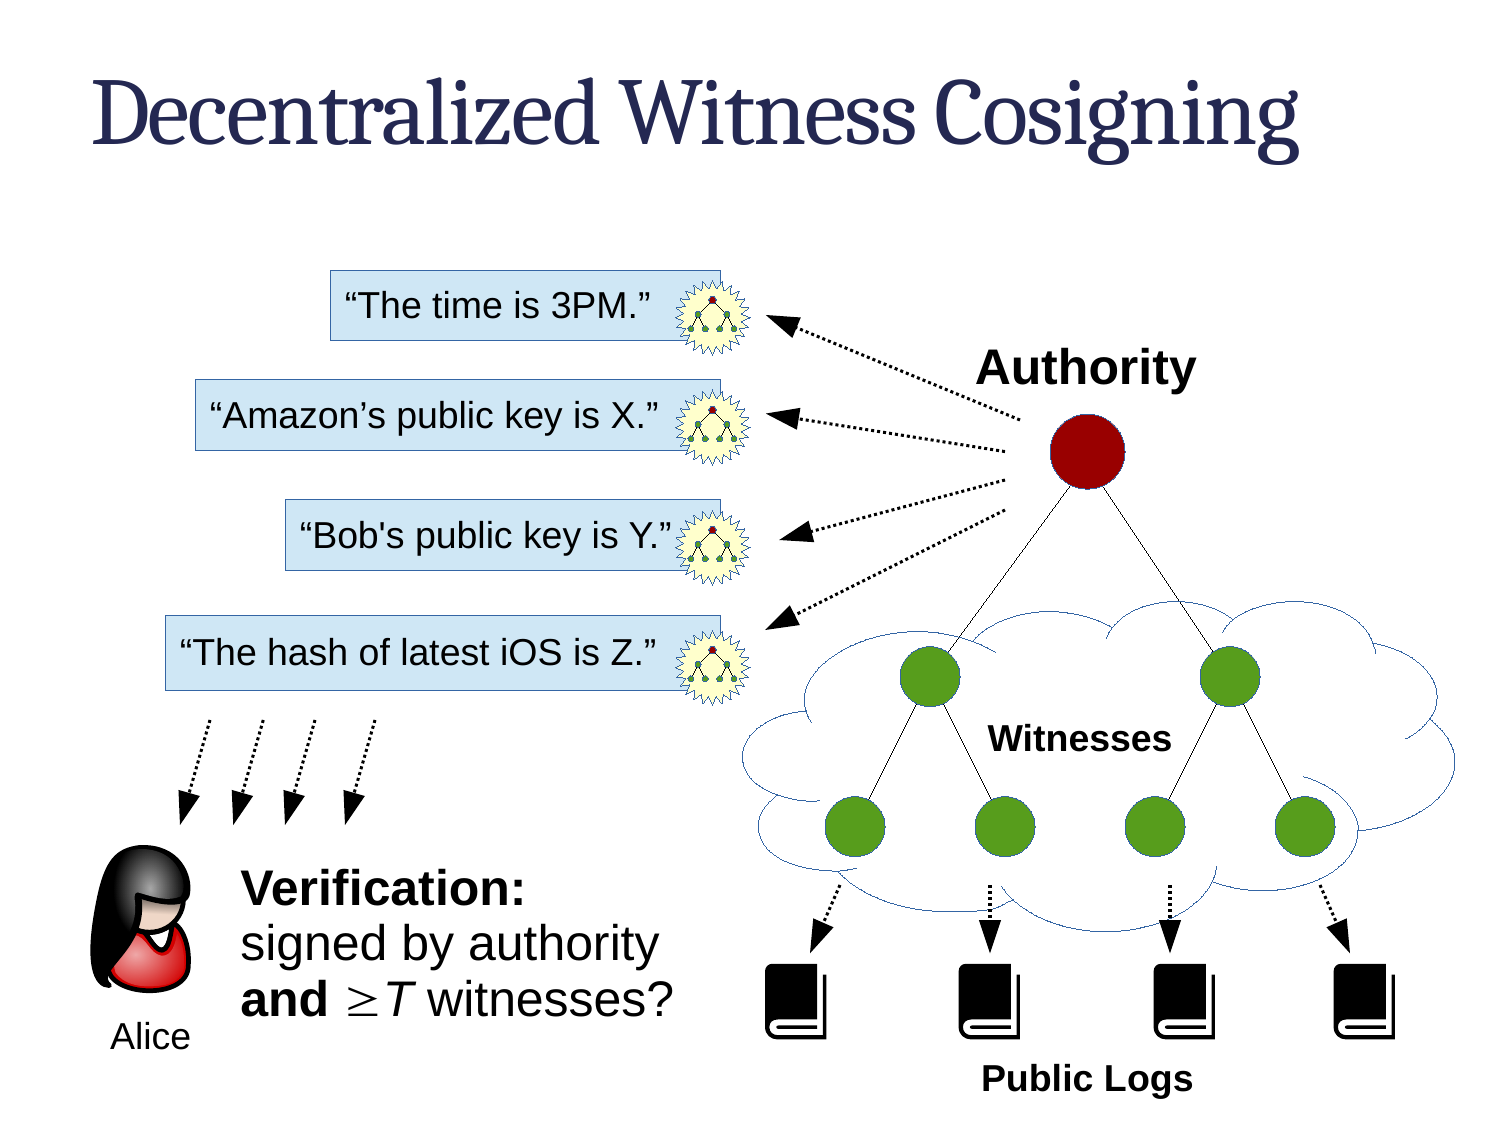

# Decentralized Witness Cosigning
Witnesses
“The time is 3PM.”
Authority
“Amazon’s public key is X.”
“Bob's public key is Y.”
“The hash of latest iOS is Z.”
Alice
Verification:
signed by authority
and ≥T witnesses?
Public Logs